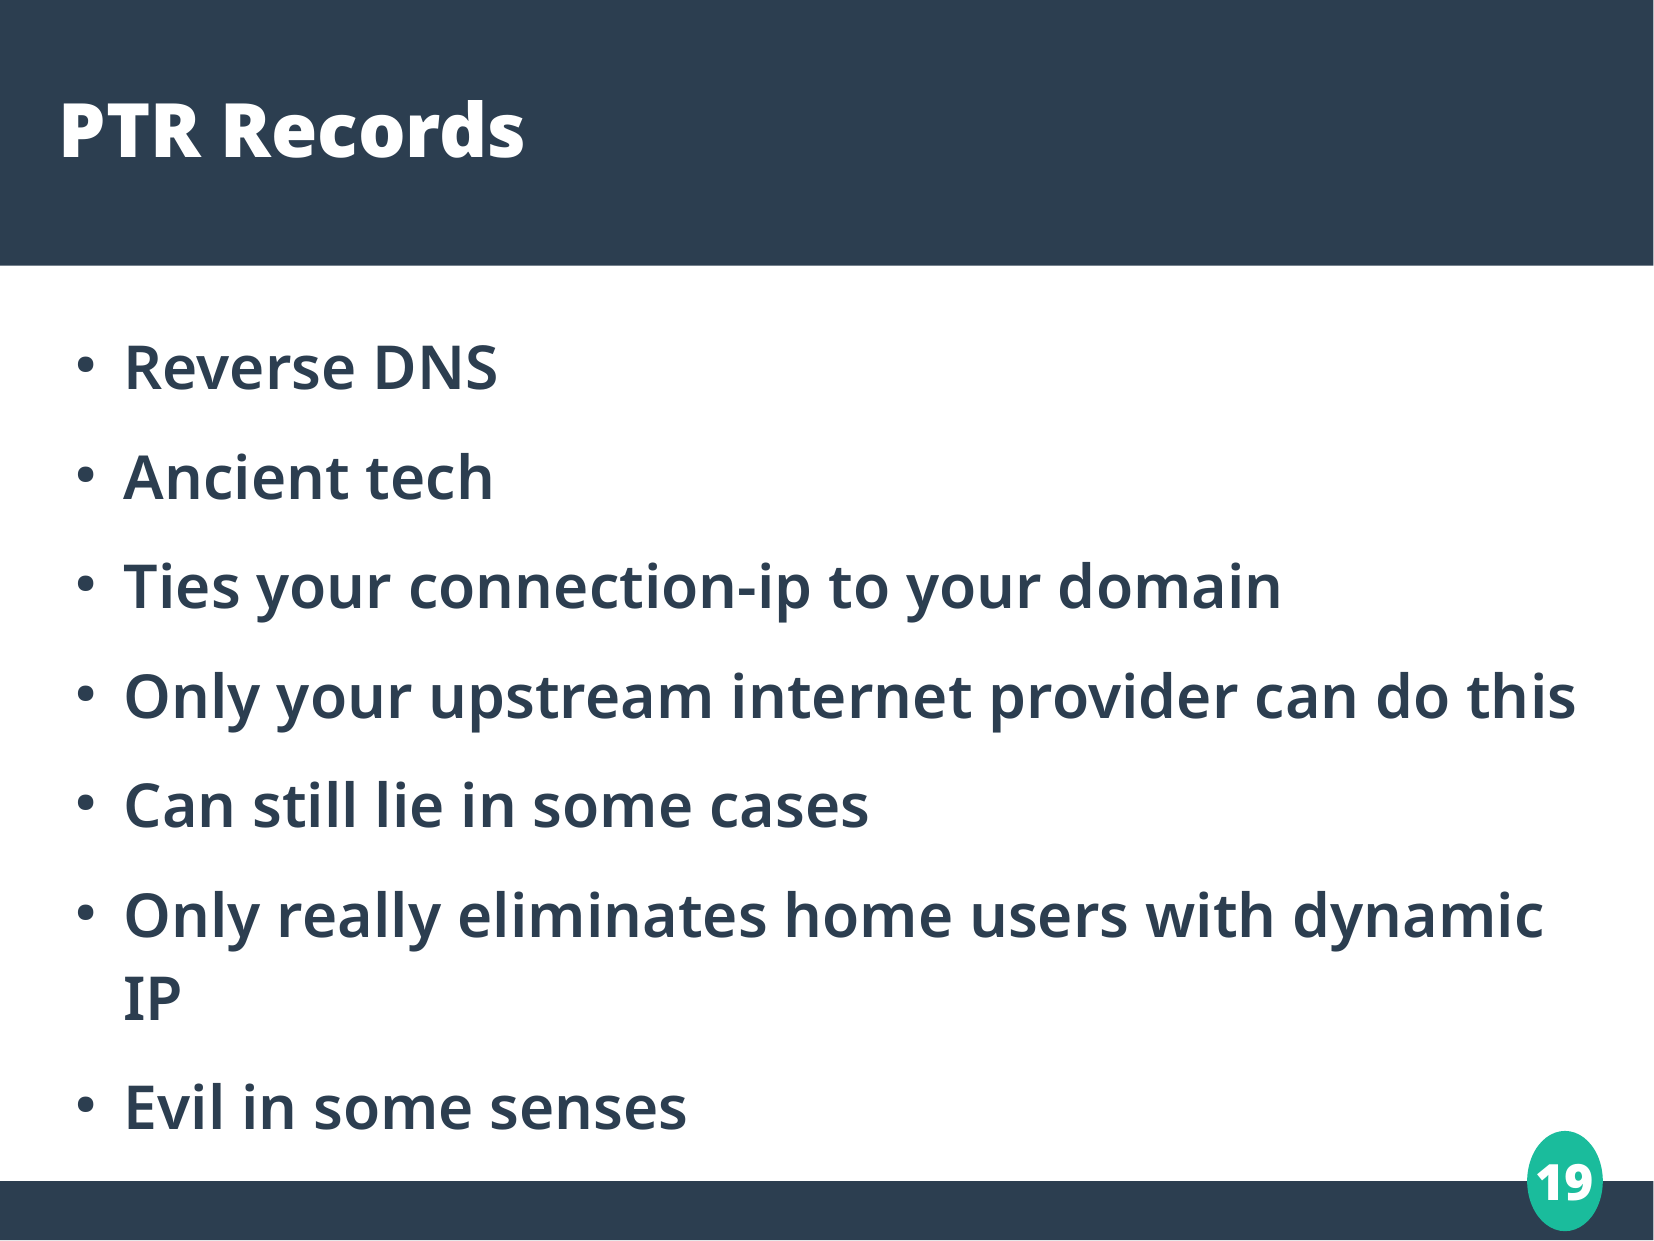

# PTR Records
Reverse DNS
Ancient tech
Ties your connection-ip to your domain
Only your upstream internet provider can do this
Can still lie in some cases
Only really eliminates home users with dynamic IP
Evil in some senses